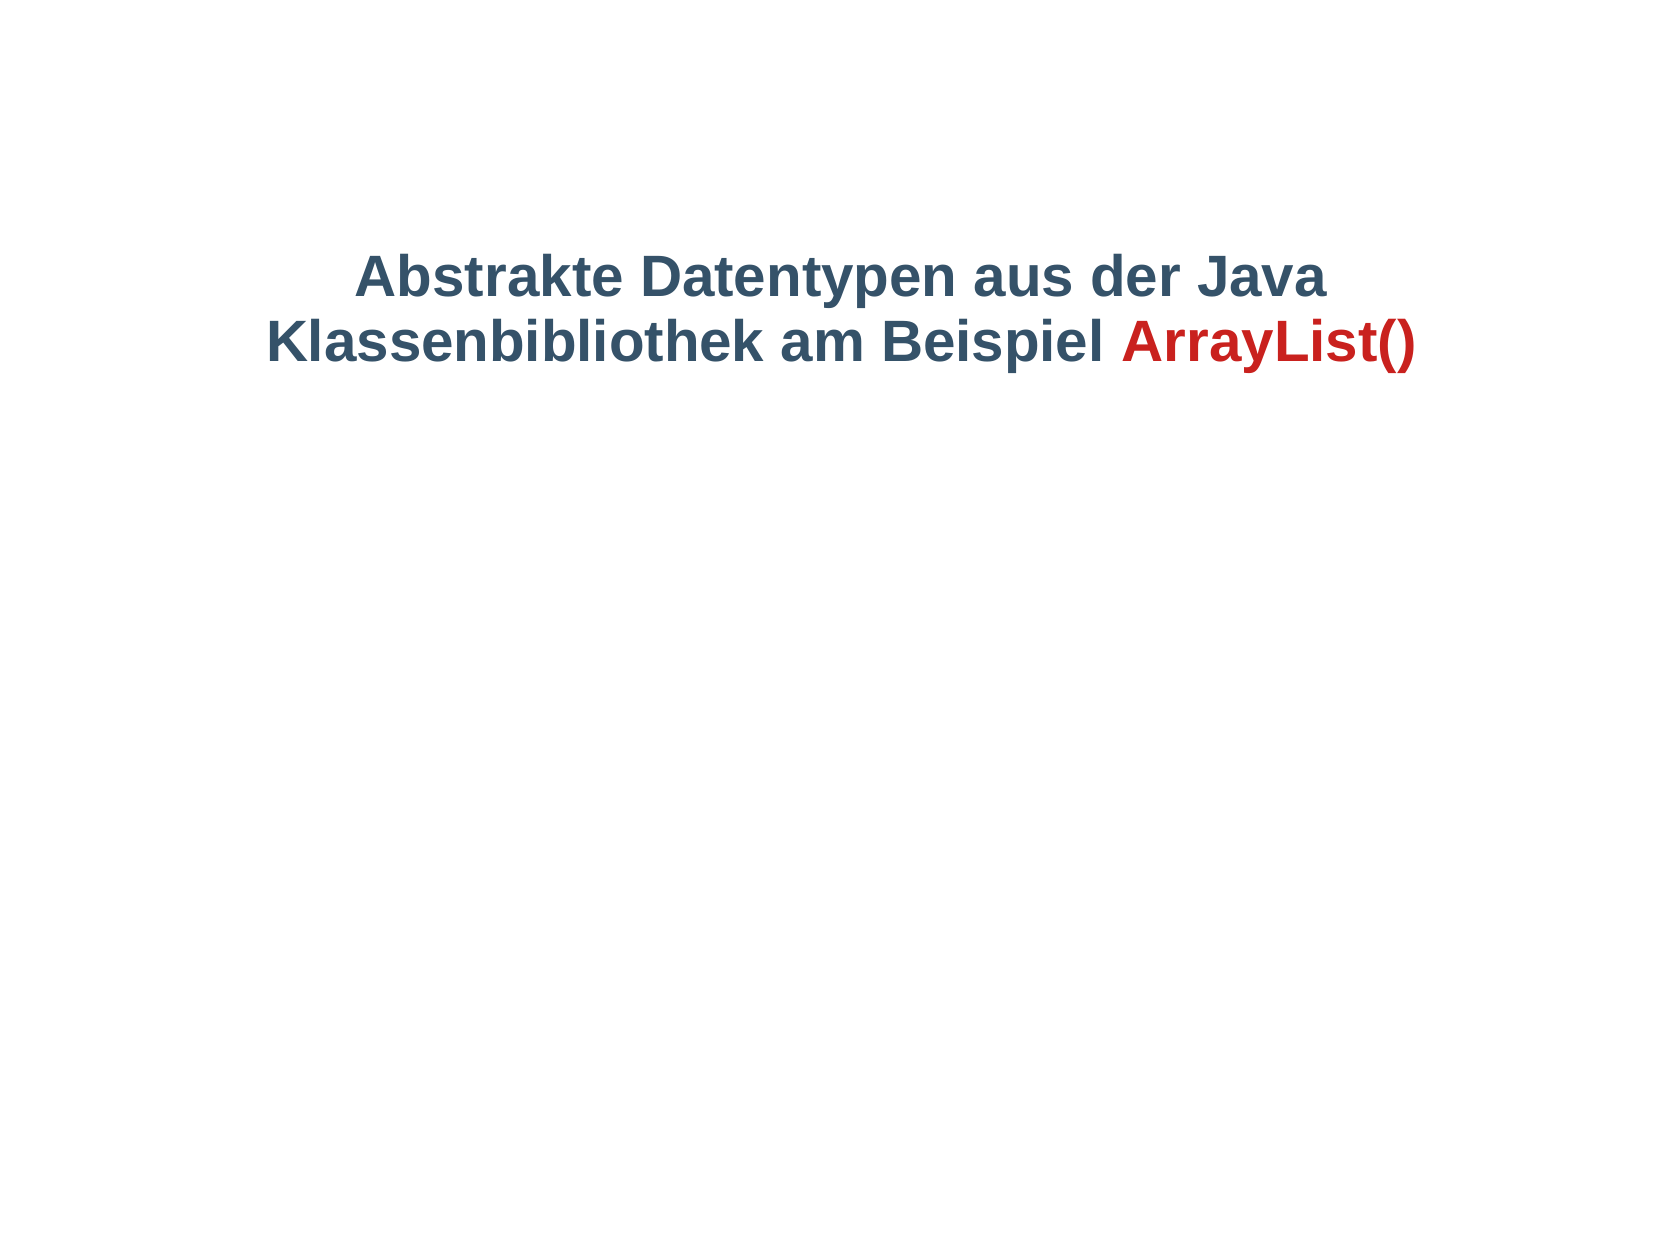

Abstrakte Datentypen aus der Java Klassenbibliothek am Beispiel ArrayList()